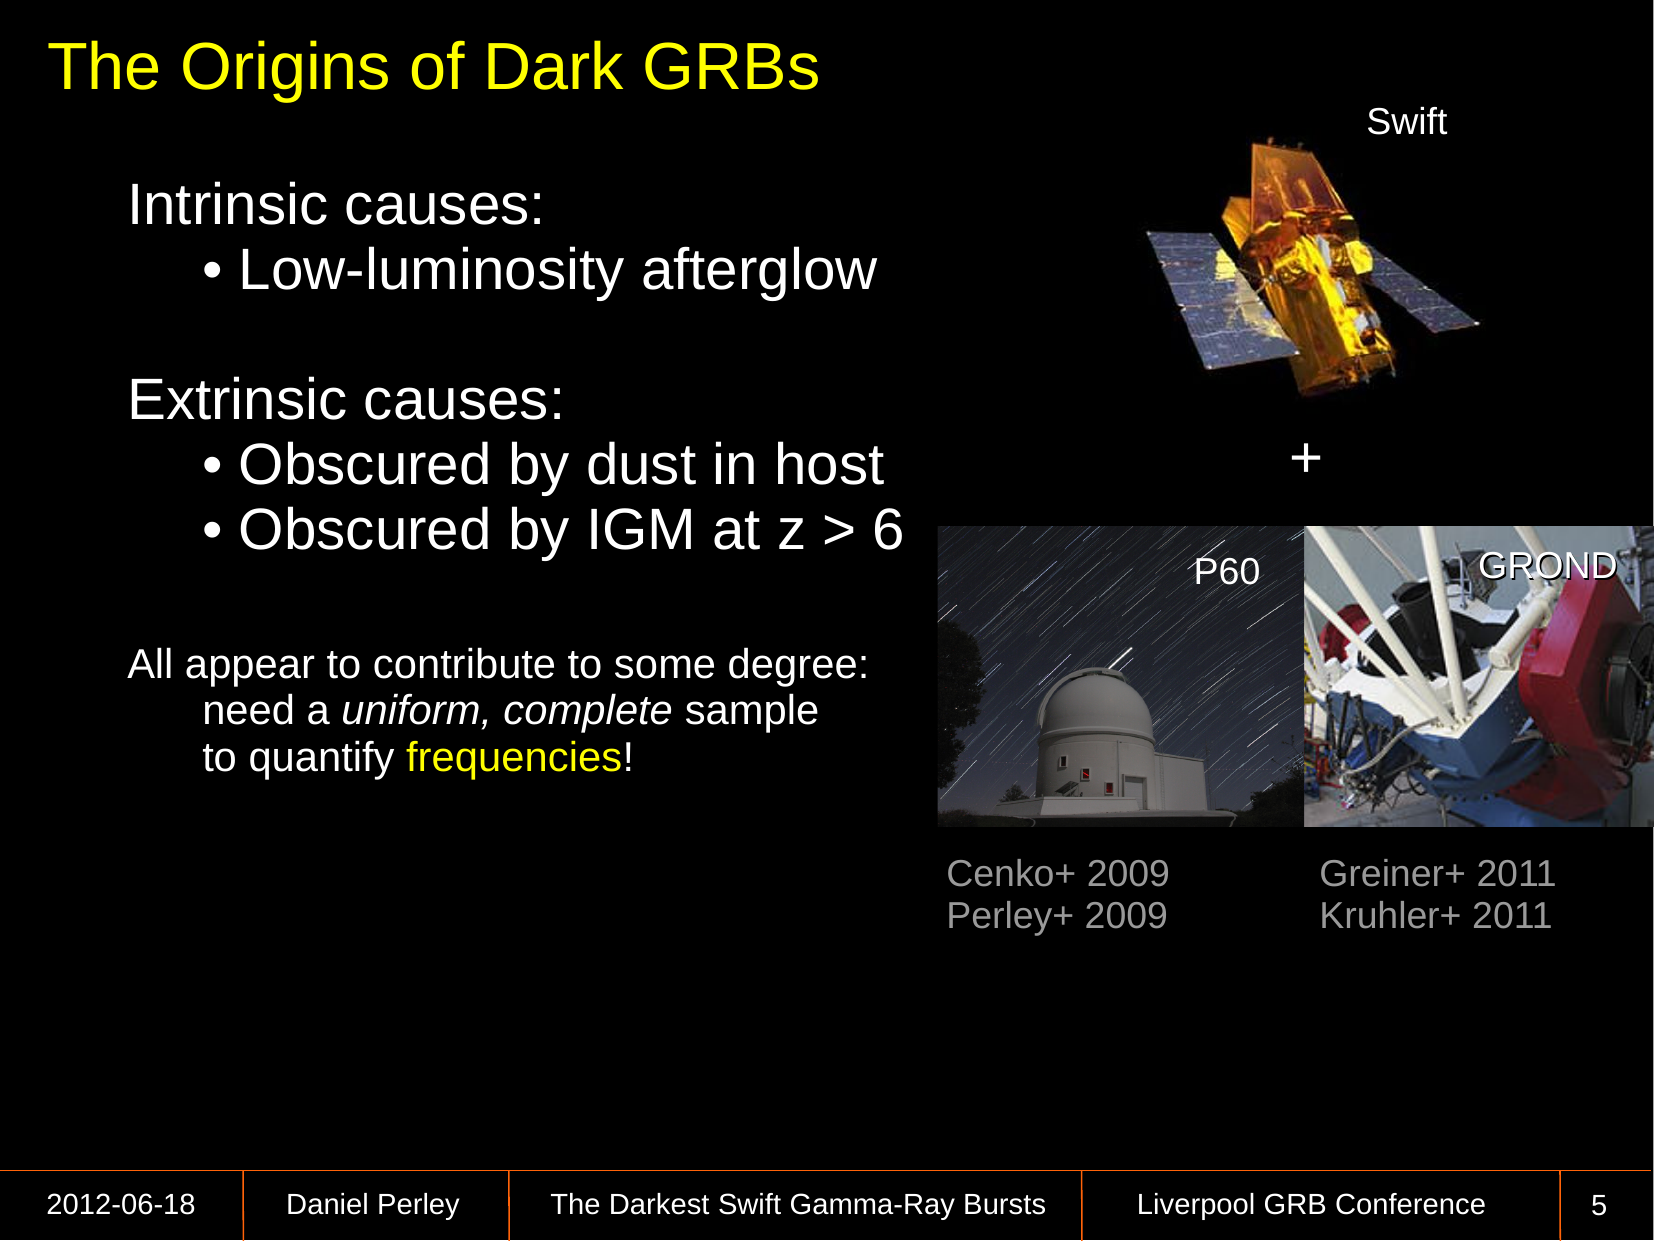

# The Origins of Dark GRBs
Swift
Intrinsic causes:
	• Low-luminosity afterglow
Extrinsic causes:
	• Obscured by dust in host
	• Obscured by IGM at z > 6
+
GROND
P60
All appear to contribute to some degree:
	need a uniform, complete sample
	to quantify frequencies!
Cenko+ 2009
Perley+ 2009
Greiner+ 2011
Kruhler+ 2011
5